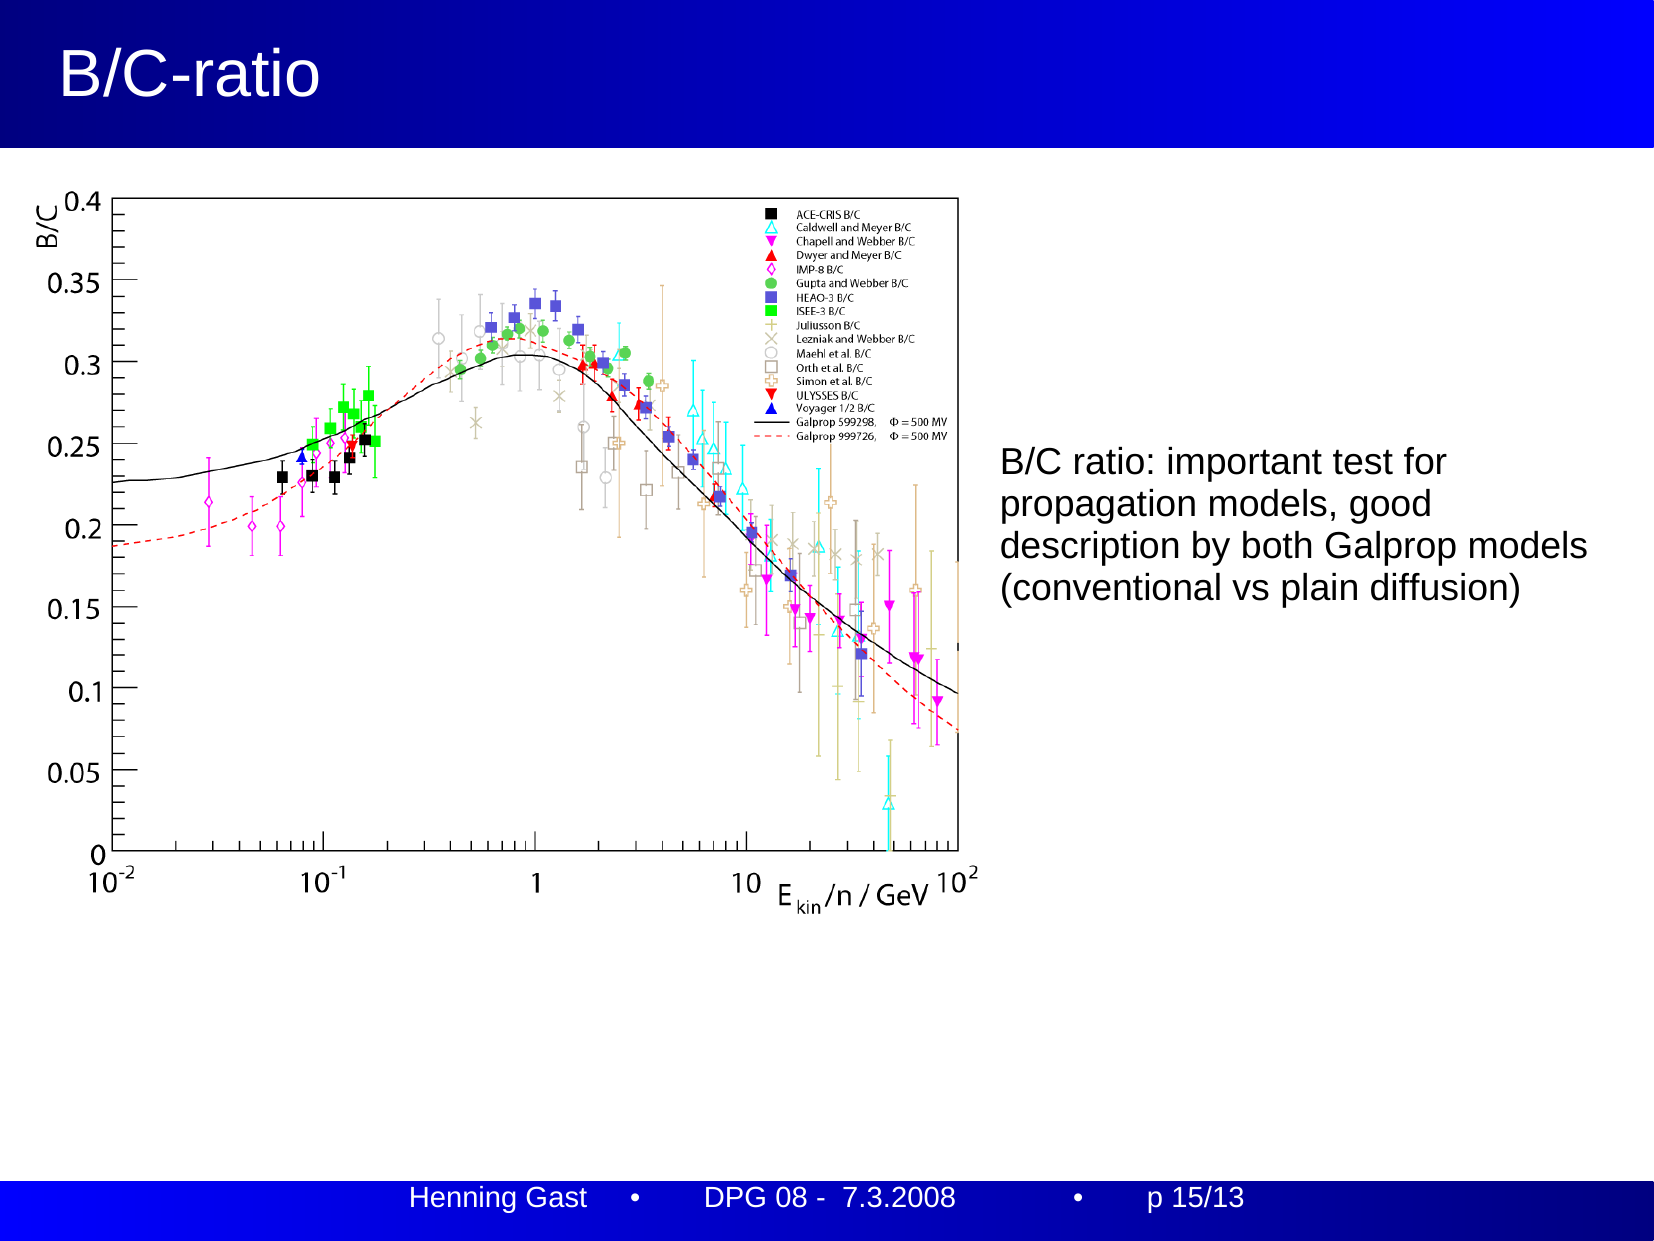

# B/C-ratio
B/C ratio: important test for propagation models, good description by both Galprop models (conventional vs plain diffusion)